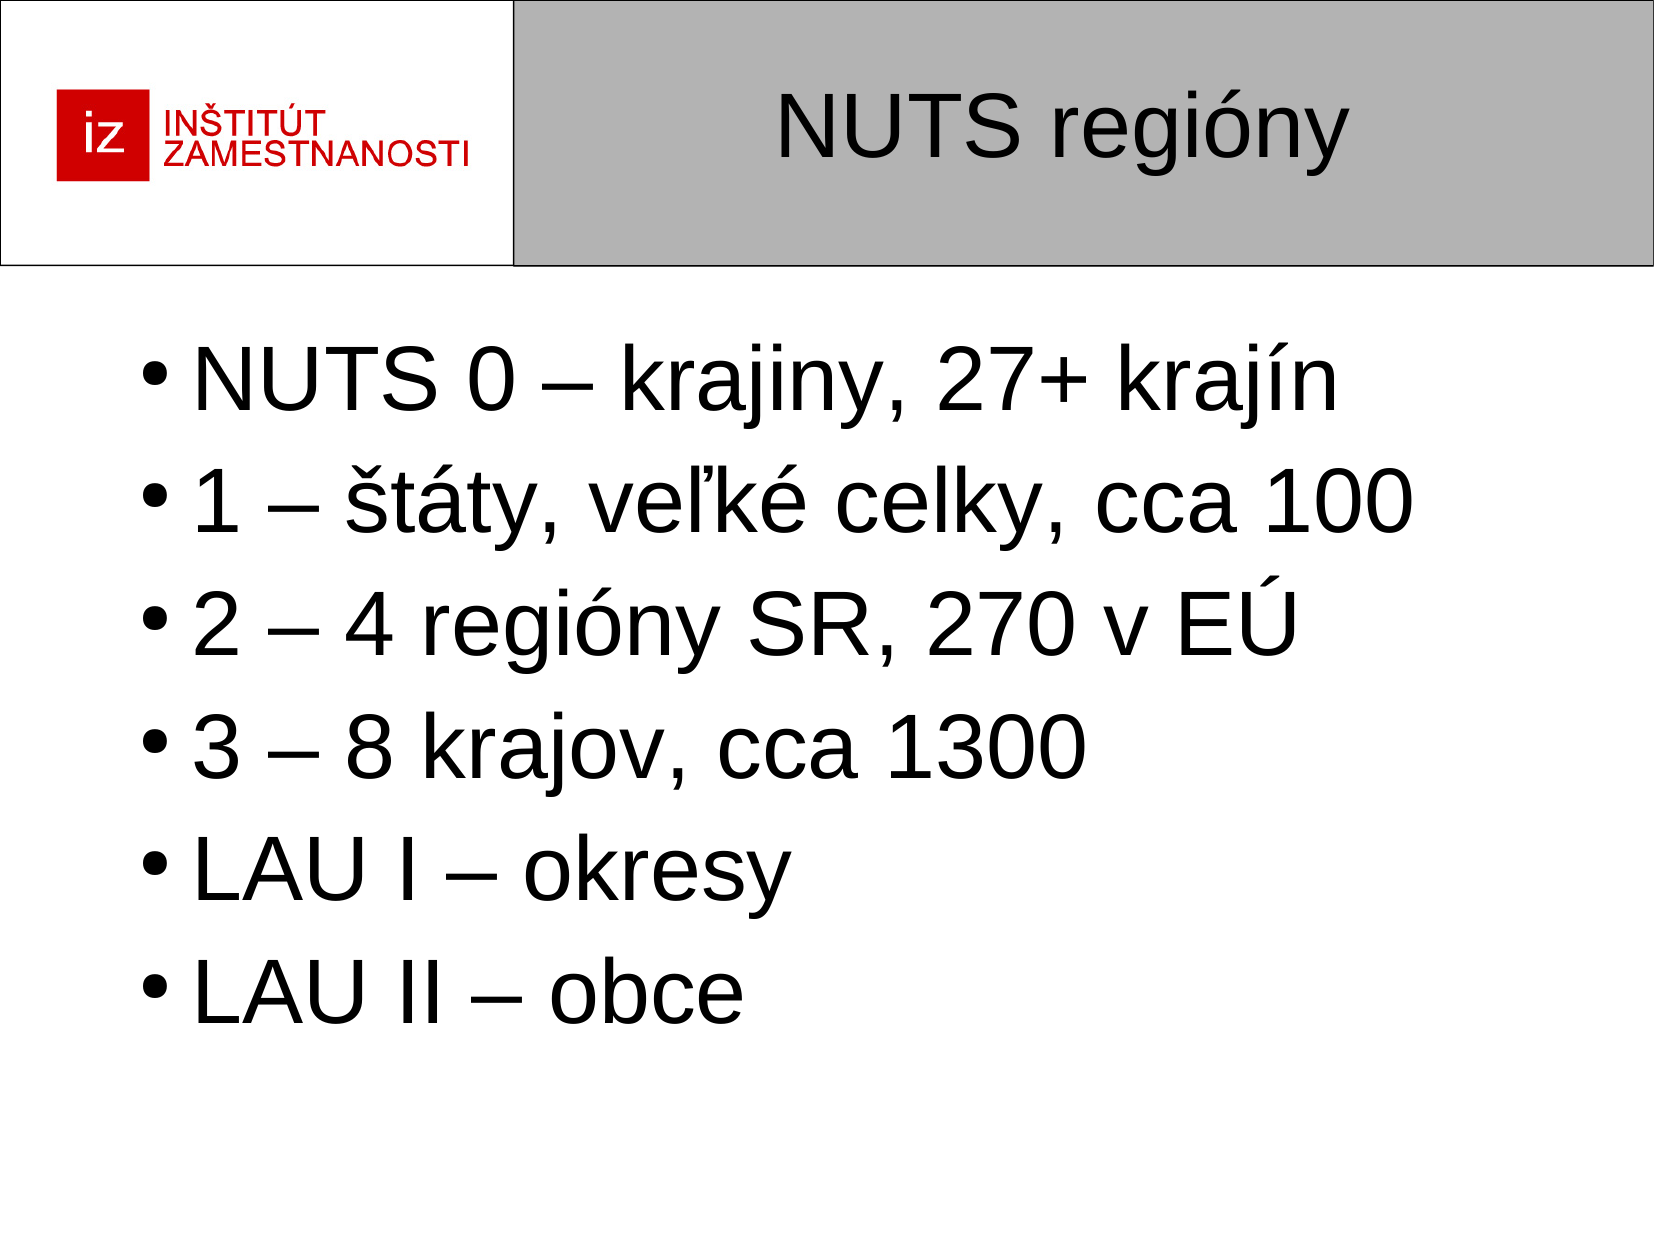

# NUTS regióny
NUTS 0 – krajiny, 27+ krajín
1 – štáty, veľké celky, cca 100
2 – 4 regióny SR, 270 v EÚ
3 – 8 krajov, cca 1300
LAU I – okresy
LAU II – obce